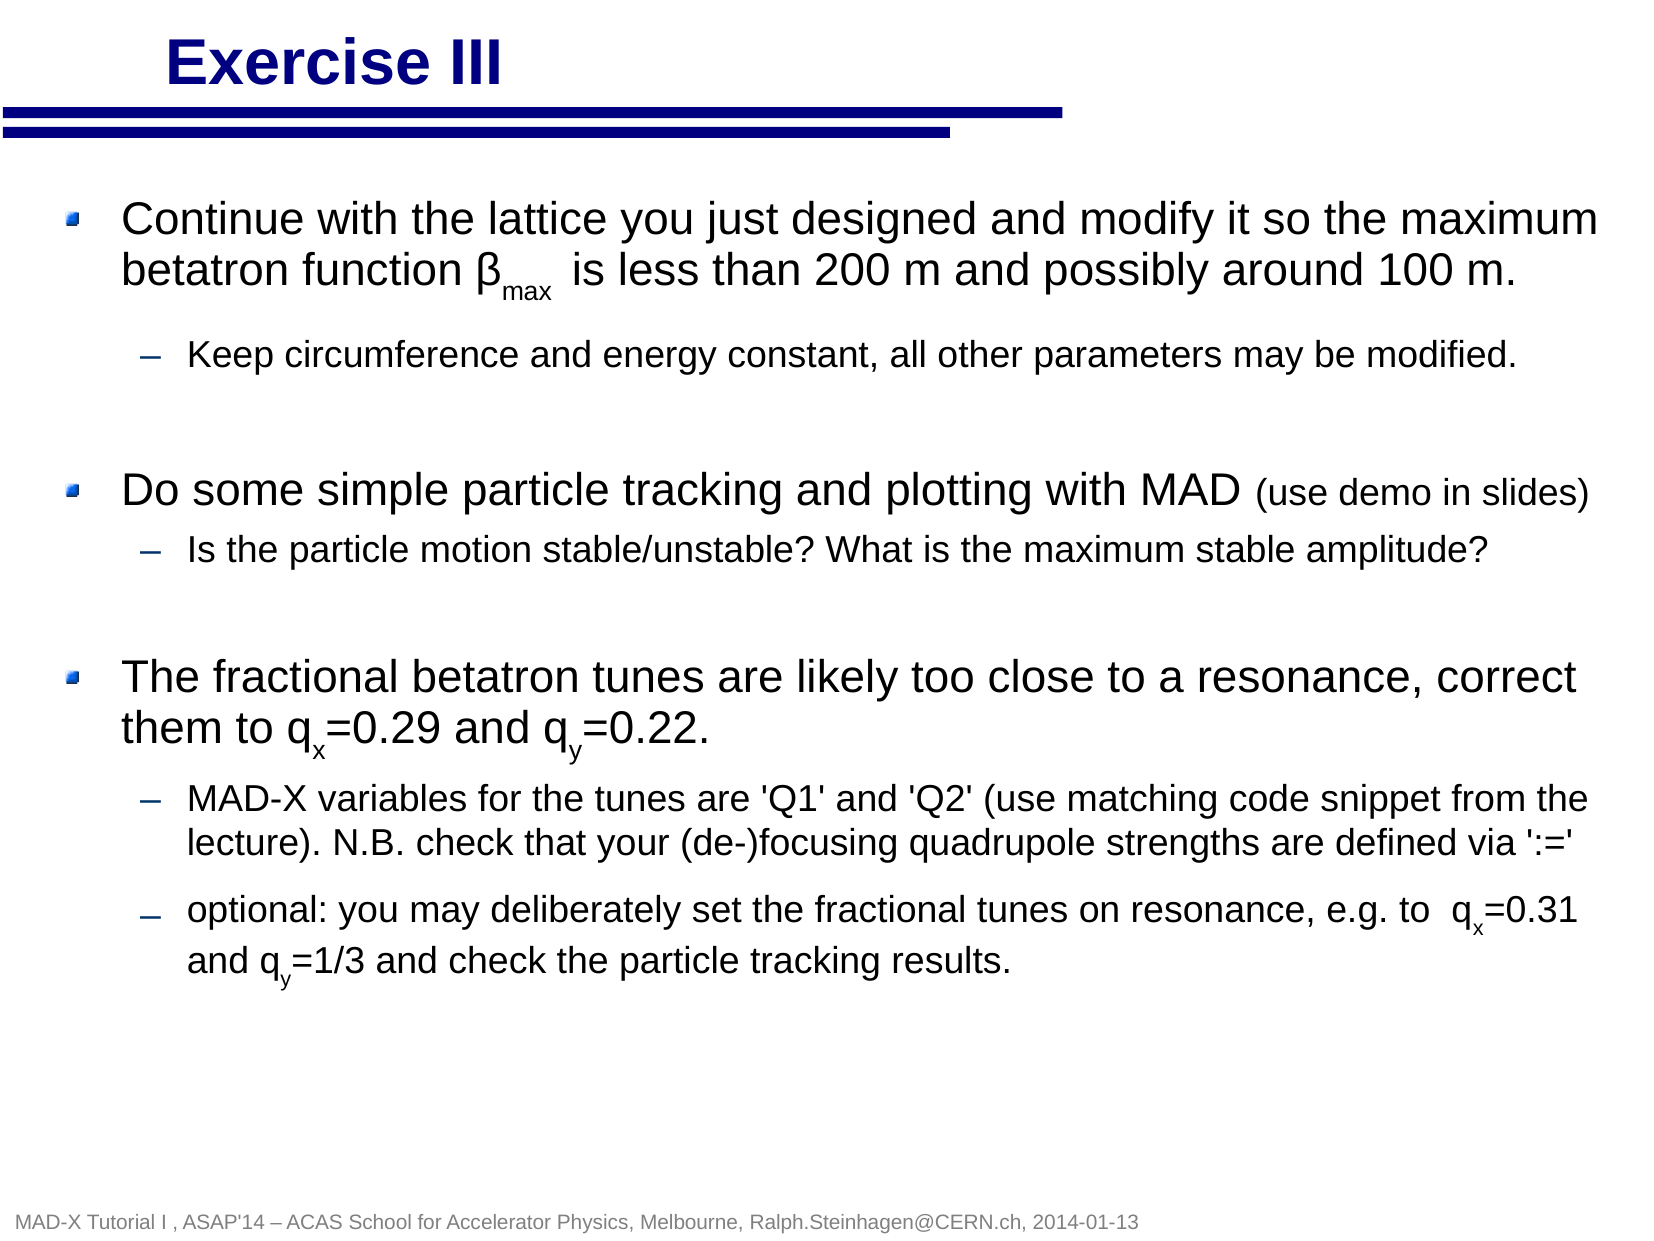

# Exercise III
Continue with the lattice you just designed and modify it so the maximum betatron function βmax is less than 200 m and possibly around 100 m.
Keep circumference and energy constant, all other parameters may be modiﬁed.
Do some simple particle tracking and plotting with MAD (use demo in slides)
Is the particle motion stable/unstable? What is the maximum stable amplitude?
The fractional betatron tunes are likely too close to a resonance, correct them to qx=0.29 and qy=0.22.
MAD-X variables for the tunes are 'Q1' and 'Q2' (use matching code snippet from the lecture). N.B. check that your (de-)focusing quadrupole strengths are defined via ':='
optional: you may deliberately set the fractional tunes on resonance, e.g. to qx=0.31 and qy=1/3 and check the particle tracking results.